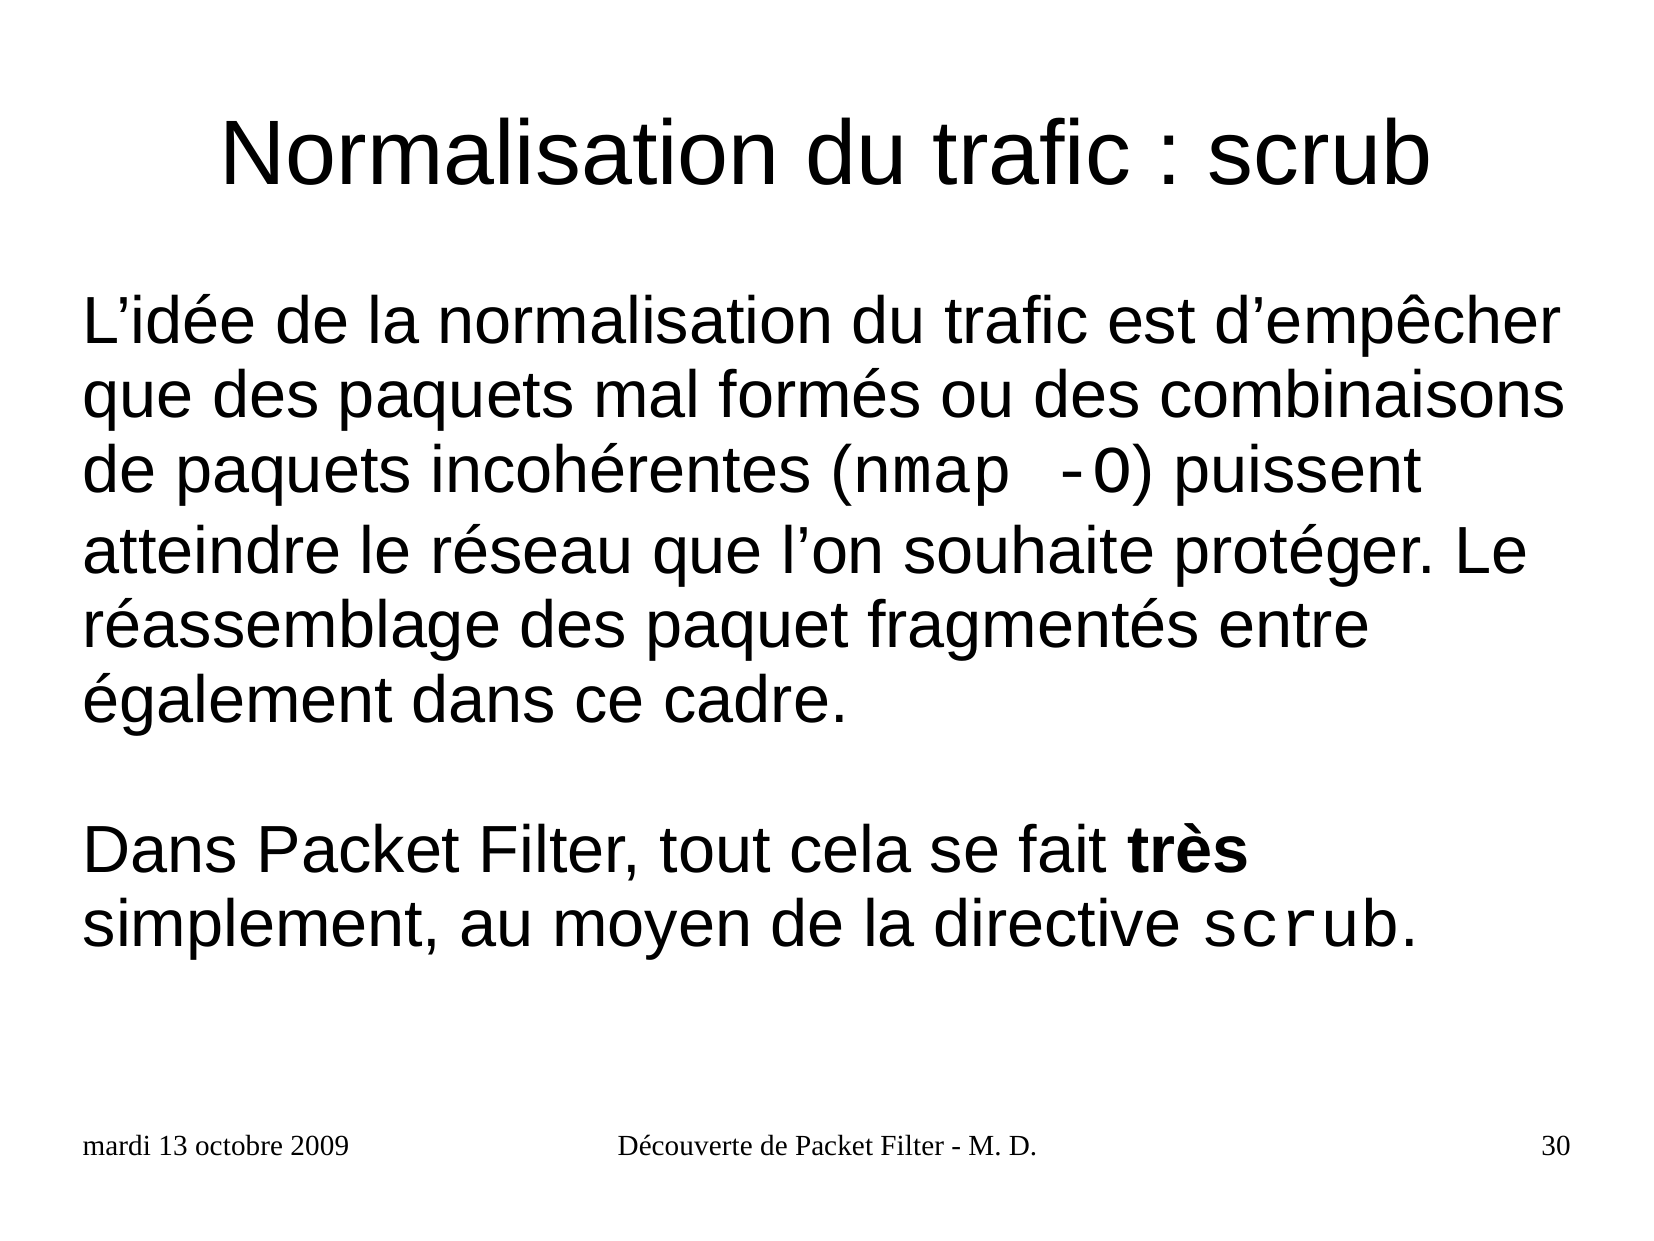

# Normalisation du trafic : scrub
L’idée de la normalisation du trafic est d’empêcher que des paquets mal formés ou des combinaisons de paquets incohérentes (nmap -O) puissent atteindre le réseau que l’on souhaite protéger. Le réassemblage des paquet fragmentés entre également dans ce cadre.
Dans Packet Filter, tout cela se fait très simplement, au moyen de la directive scrub.
mardi 13 octobre 2009
Découverte de Packet Filter - M. D.
30